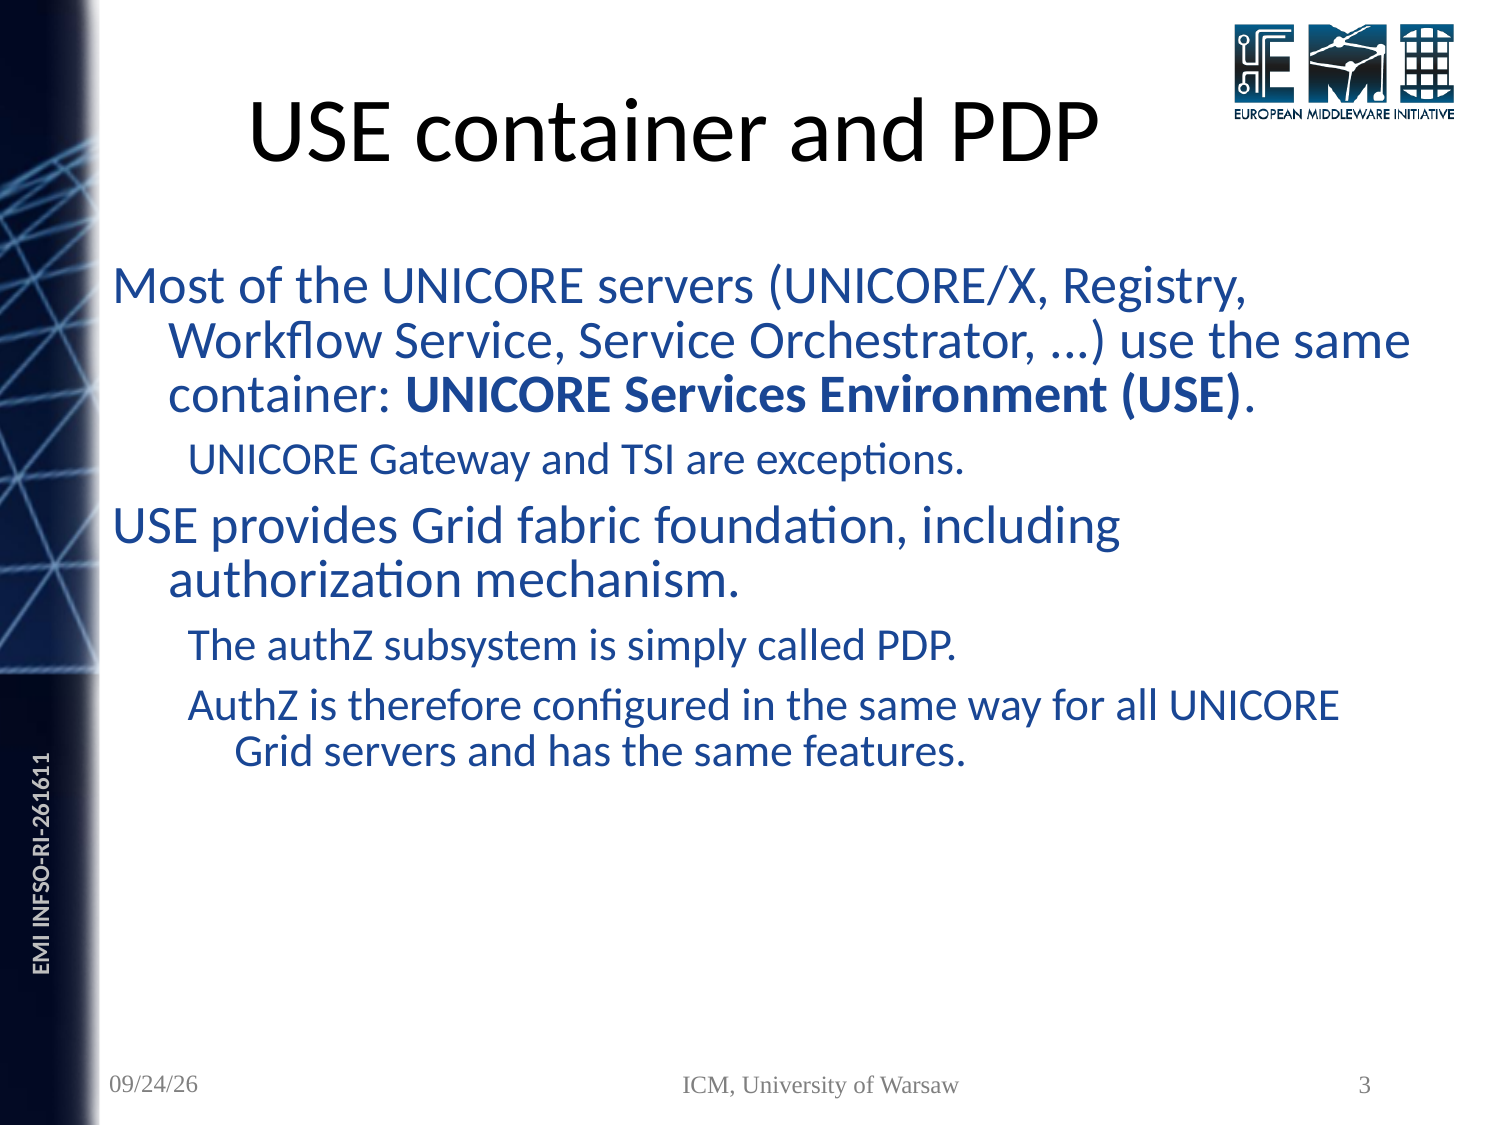

# USE container and PDP
Most of the UNICORE servers (UNICORE/X, Registry, Workflow Service, Service Orchestrator, ...) use the same container: UNICORE Services Environment (USE).
UNICORE Gateway and TSI are exceptions.
USE provides Grid fabric foundation, including authorization mechanism.
The authZ subsystem is simply called PDP.
AuthZ is therefore configured in the same way for all UNICORE Grid servers and has the same features.
3